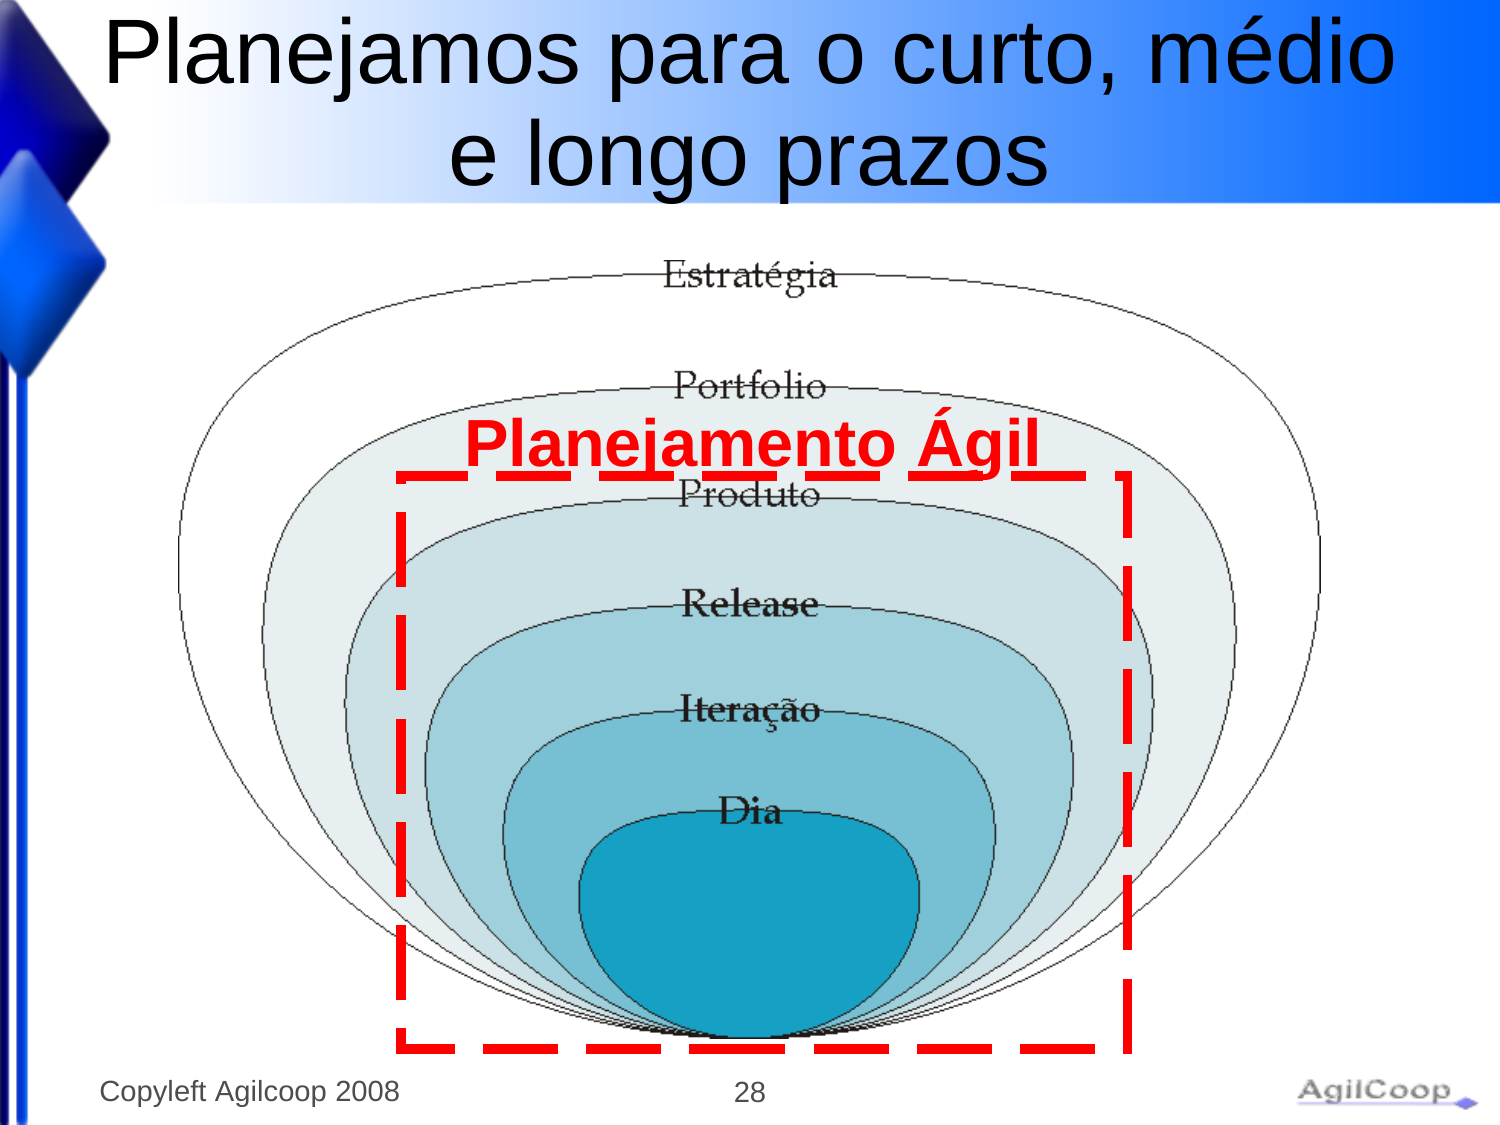

# Planejamos para o curto, médio e longo prazos
Planejamento Ágil
28